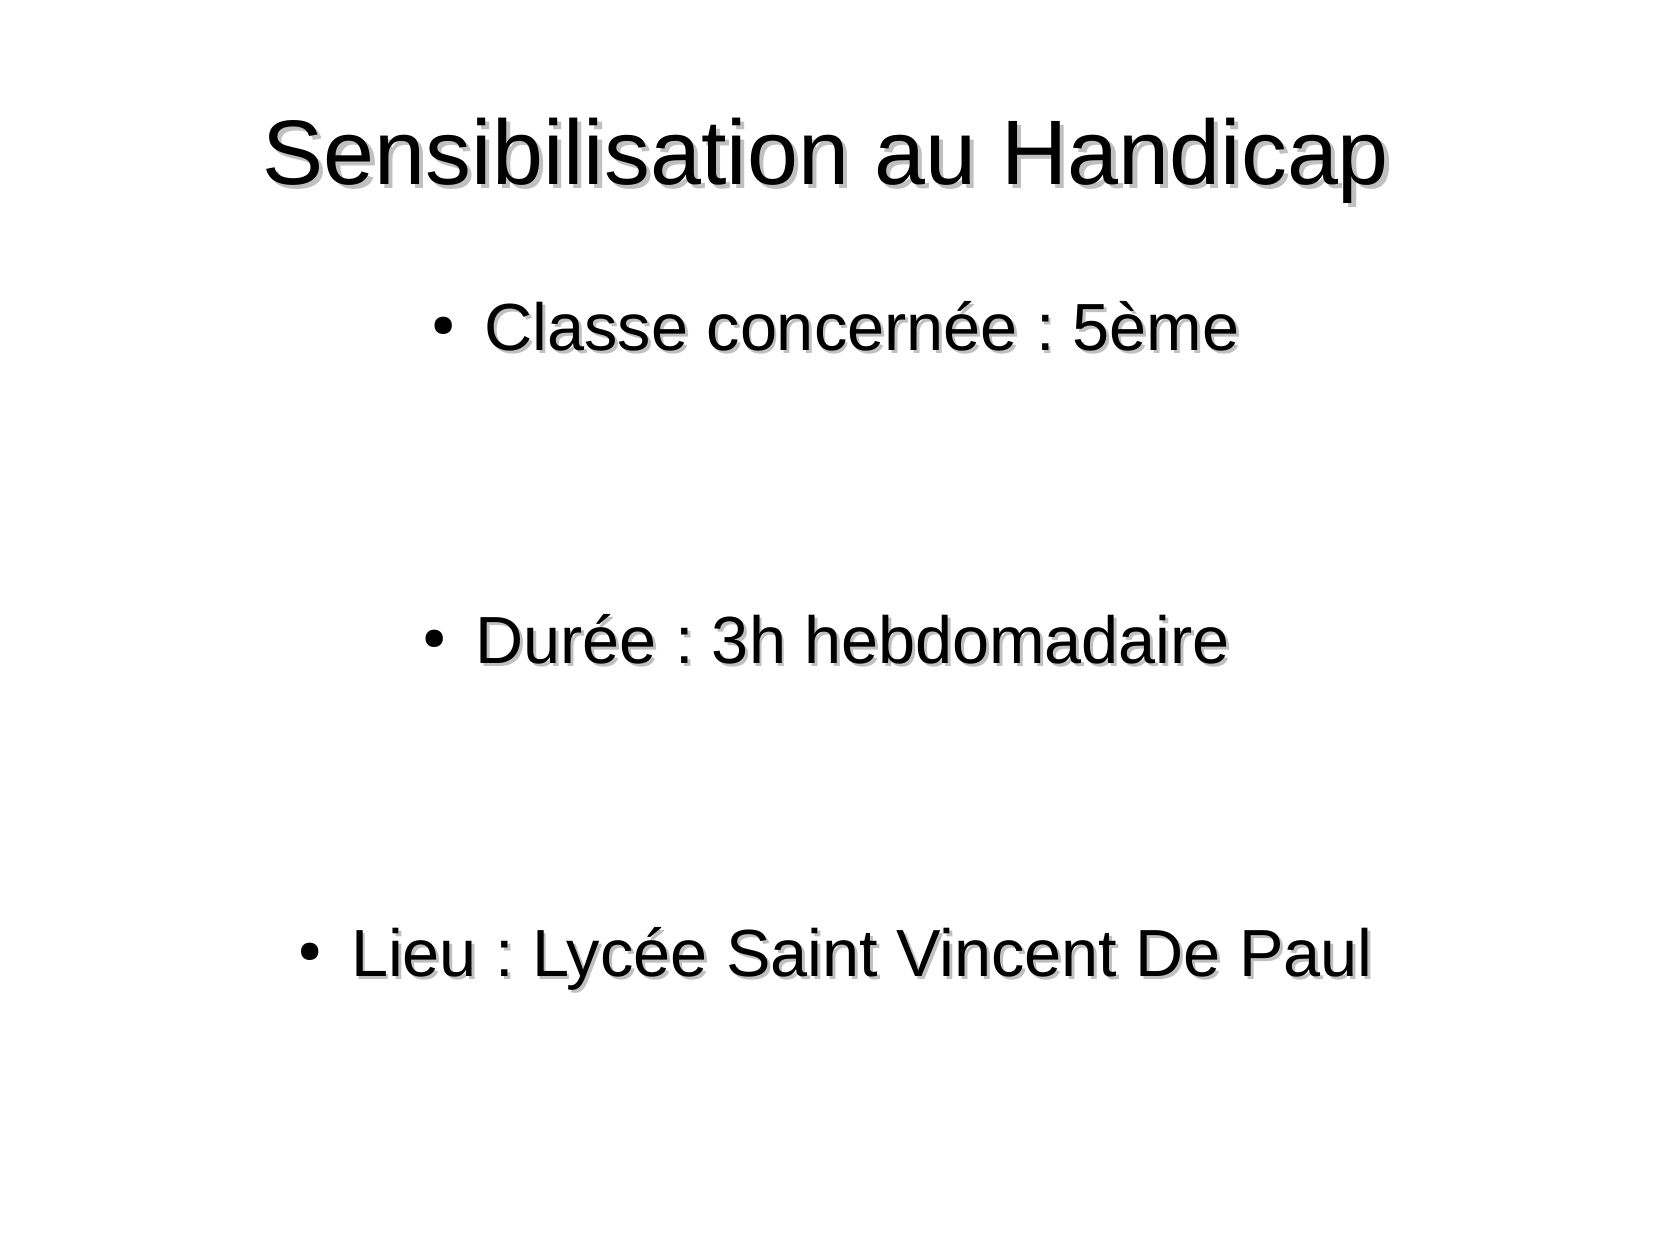

# Sensibilisation au Handicap
Classe concernée : 5ème
Durée : 3h hebdomadaire
Lieu : Lycée Saint Vincent De Paul